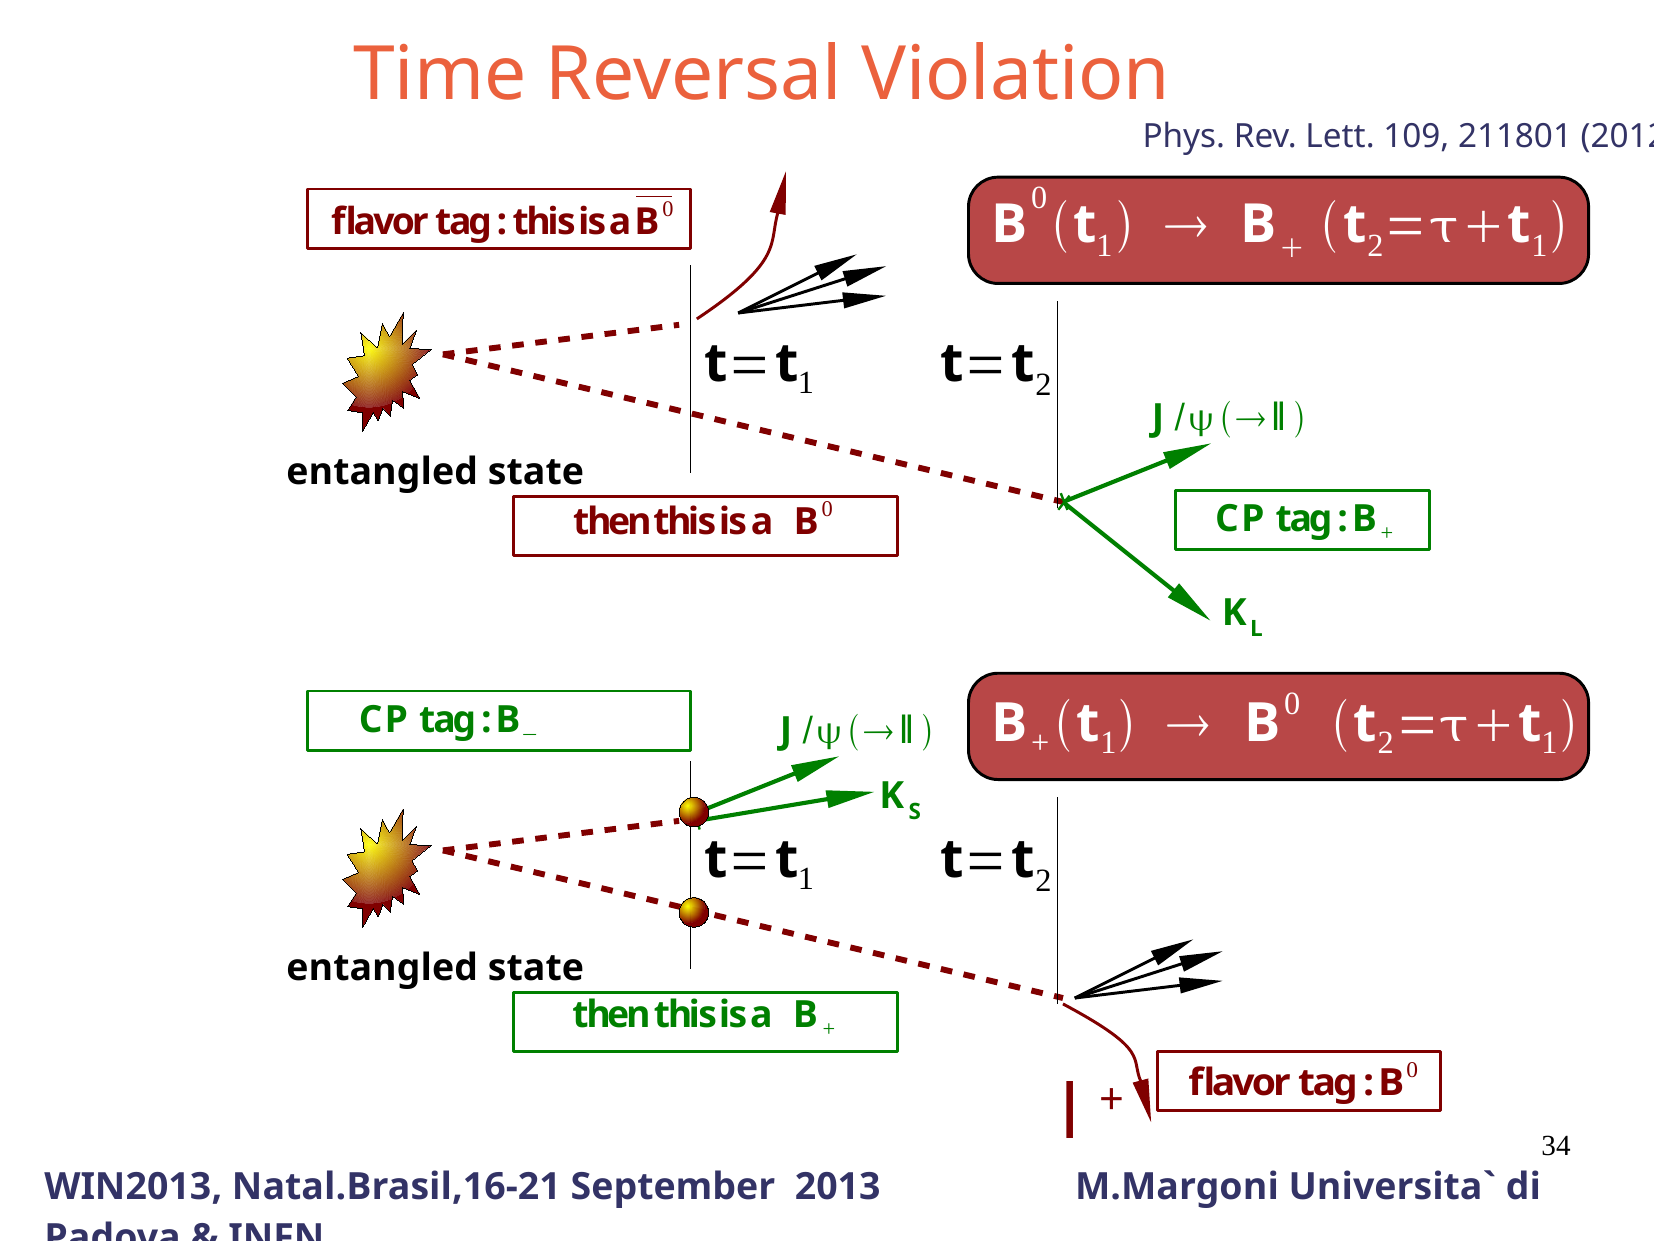

# Time Reversal Violation
Phys. Rev. Lett. 109, 211801 (2012)
entangled state
entangled state
l +
34
WIN2013, Natal.Brasil,16-21 September 2013 M.Margoni Universita` di Padova & INFN